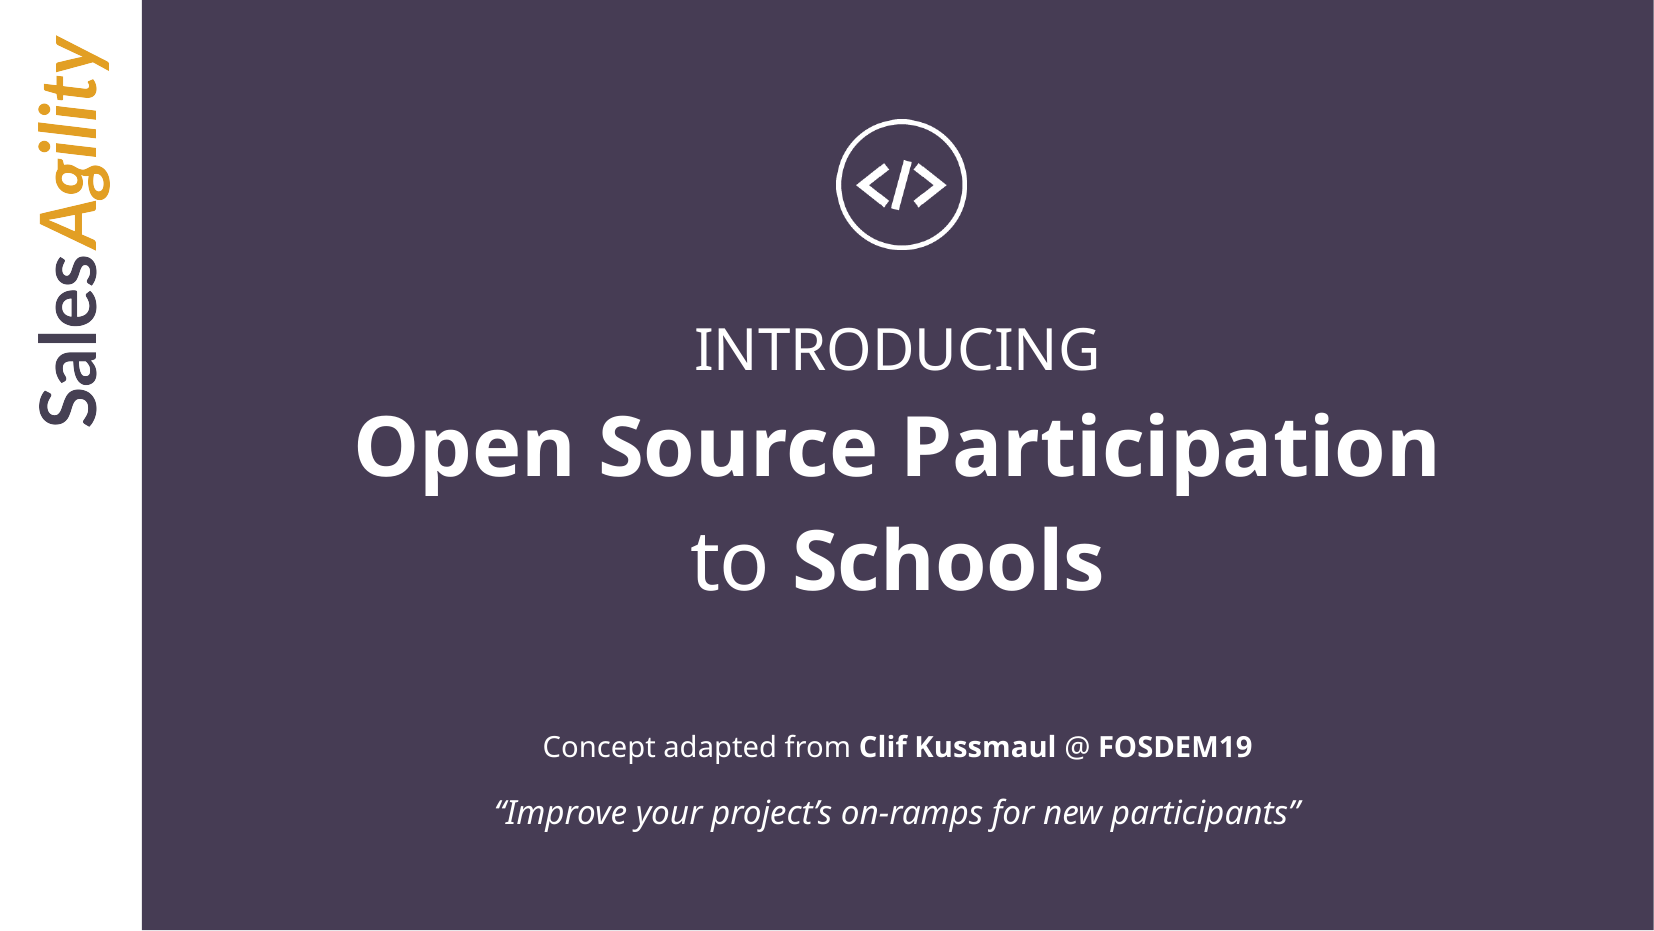

INTRODUCING
 Open Source Participation
to Schools
Concept adapted from Clif Kussmaul @ FOSDEM19
“Improve your project’s on-ramps for new participants”